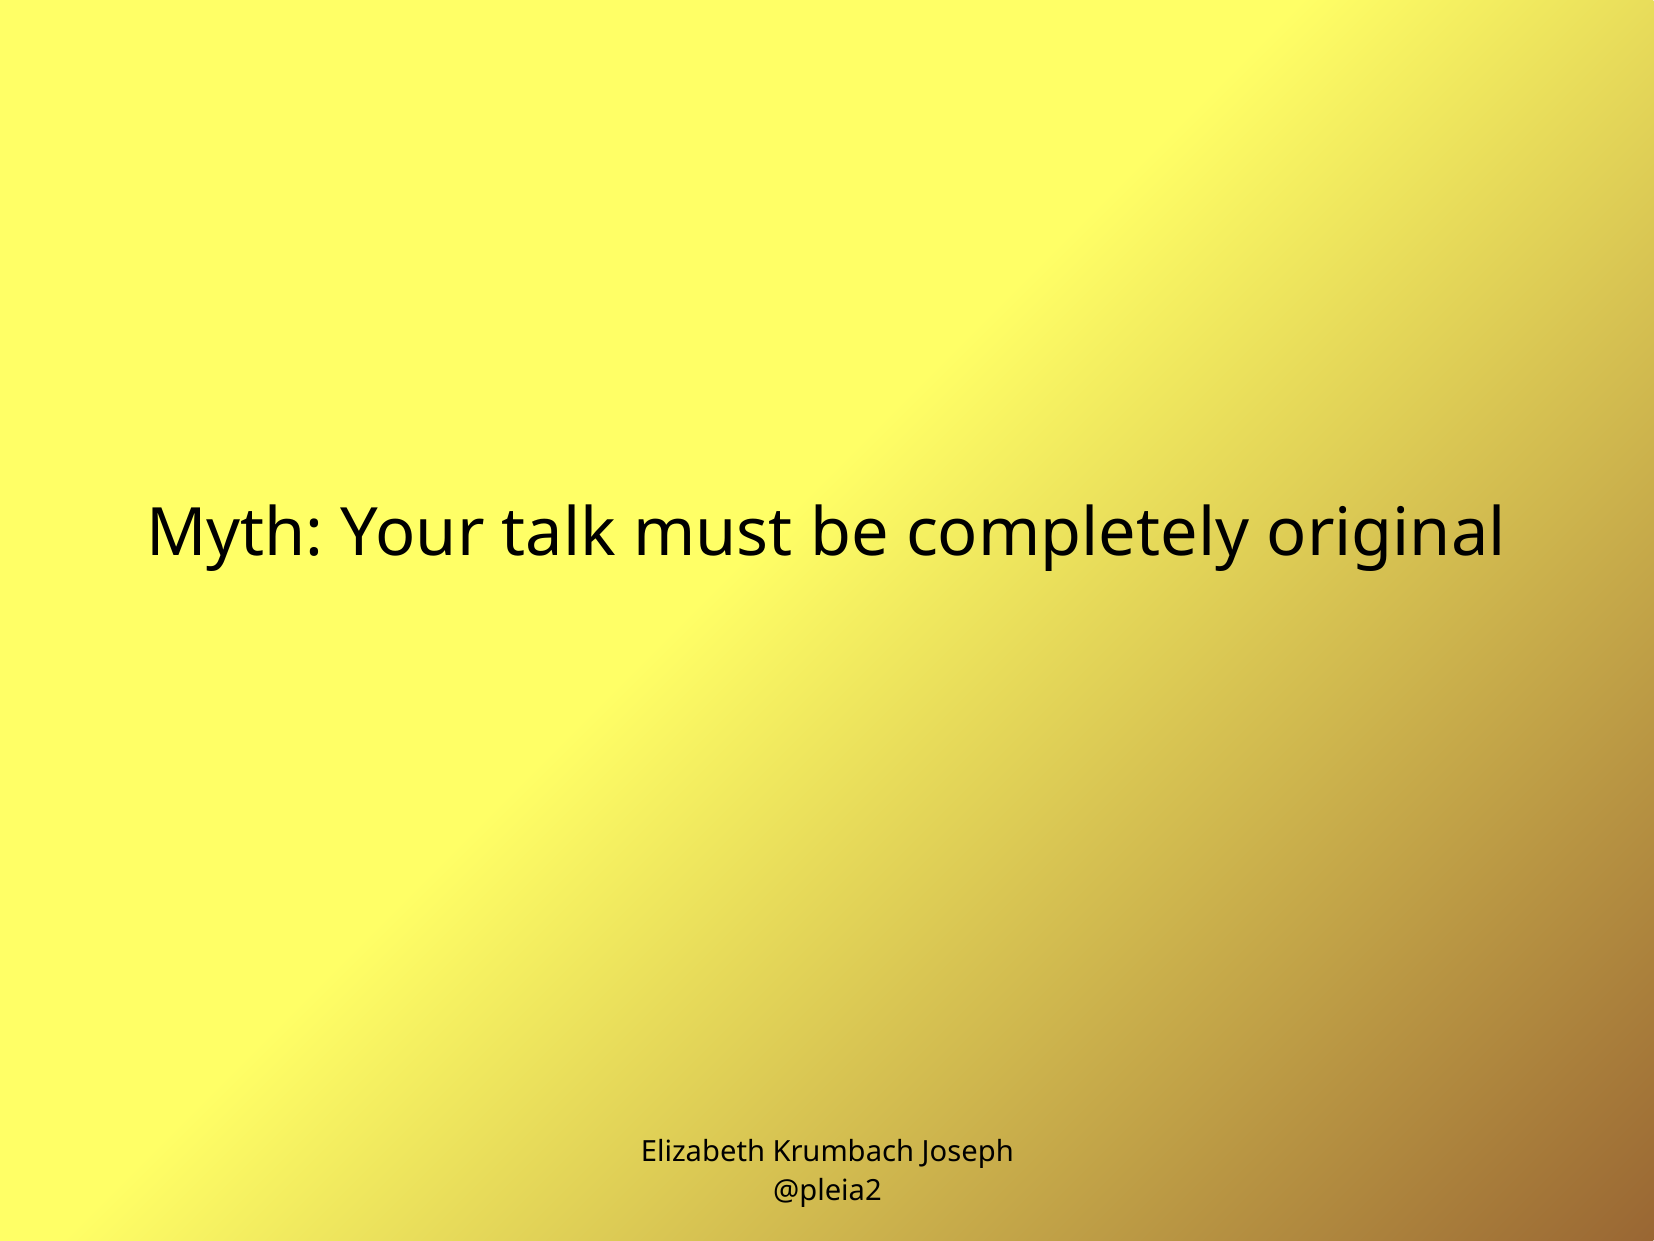

# Myth: Your talk must be completely original